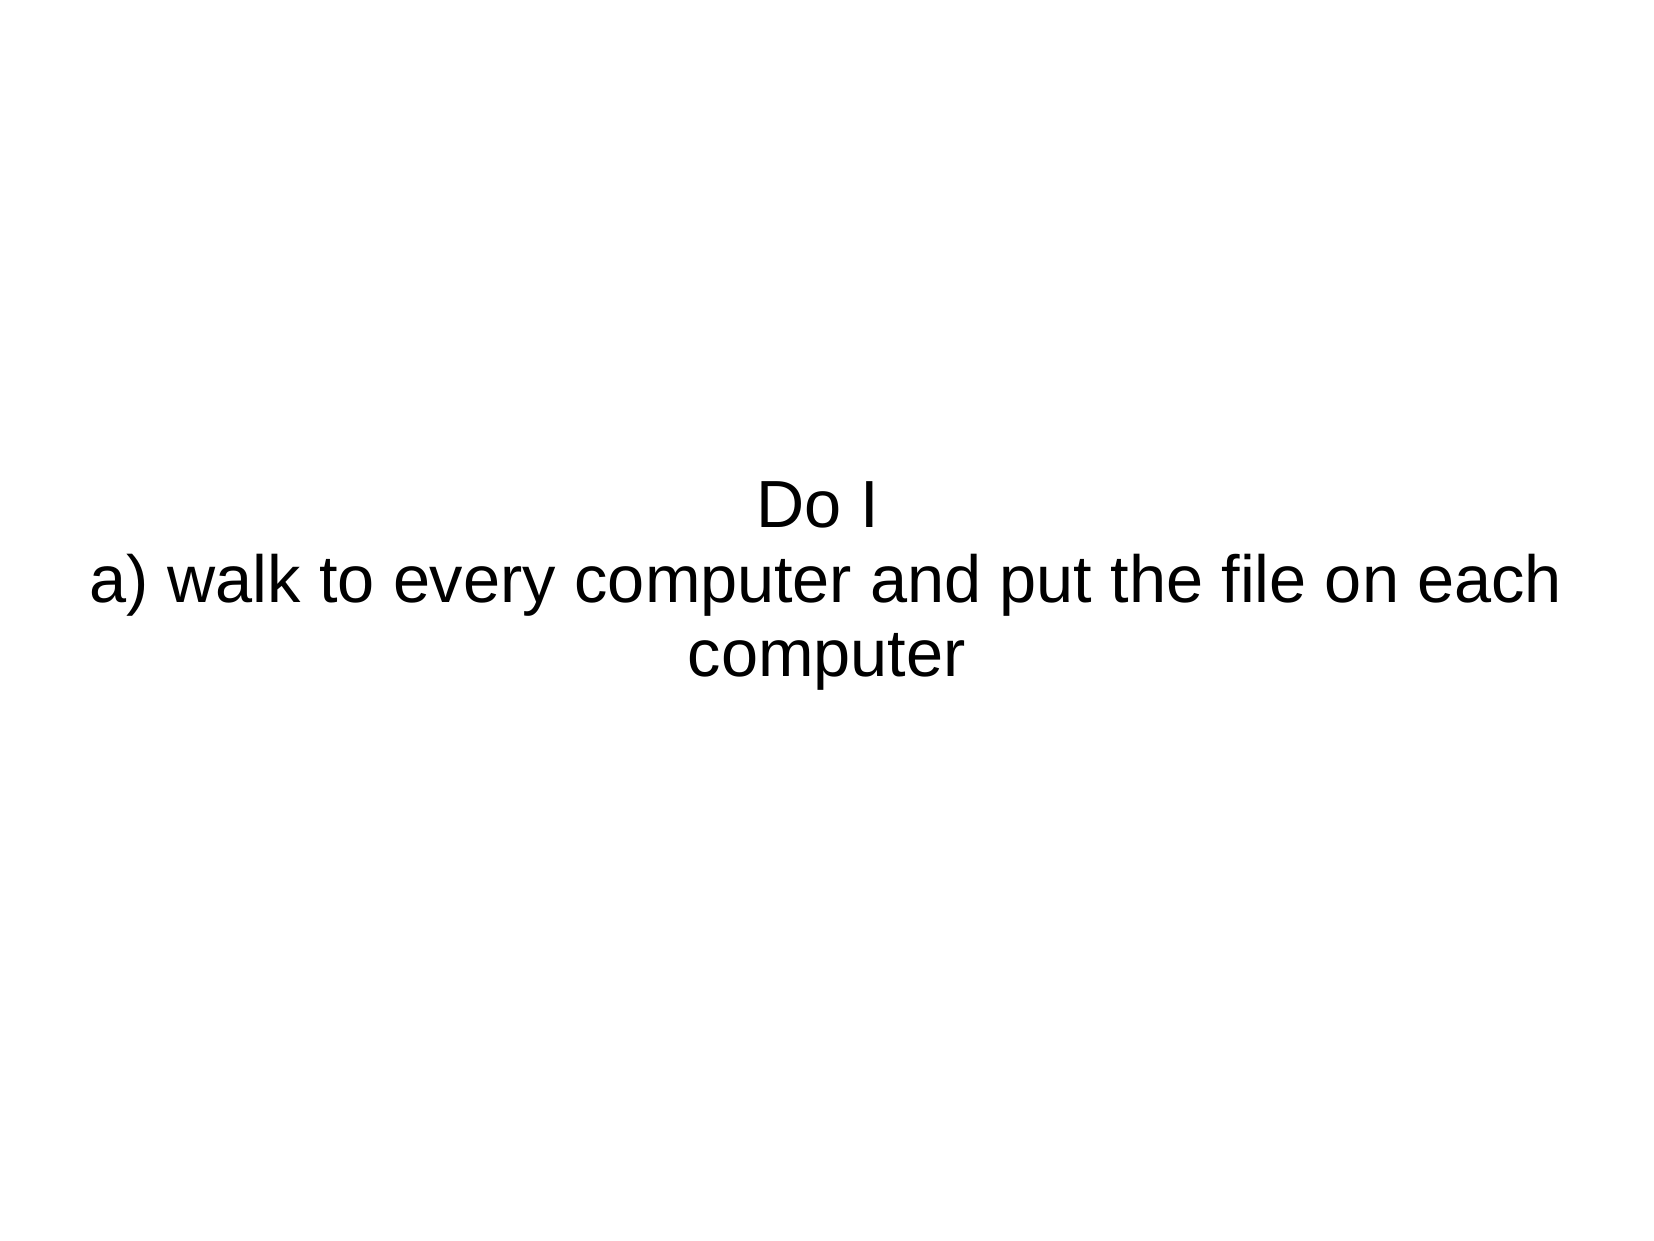

# Do I
a) walk to every computer and put the file on each computer